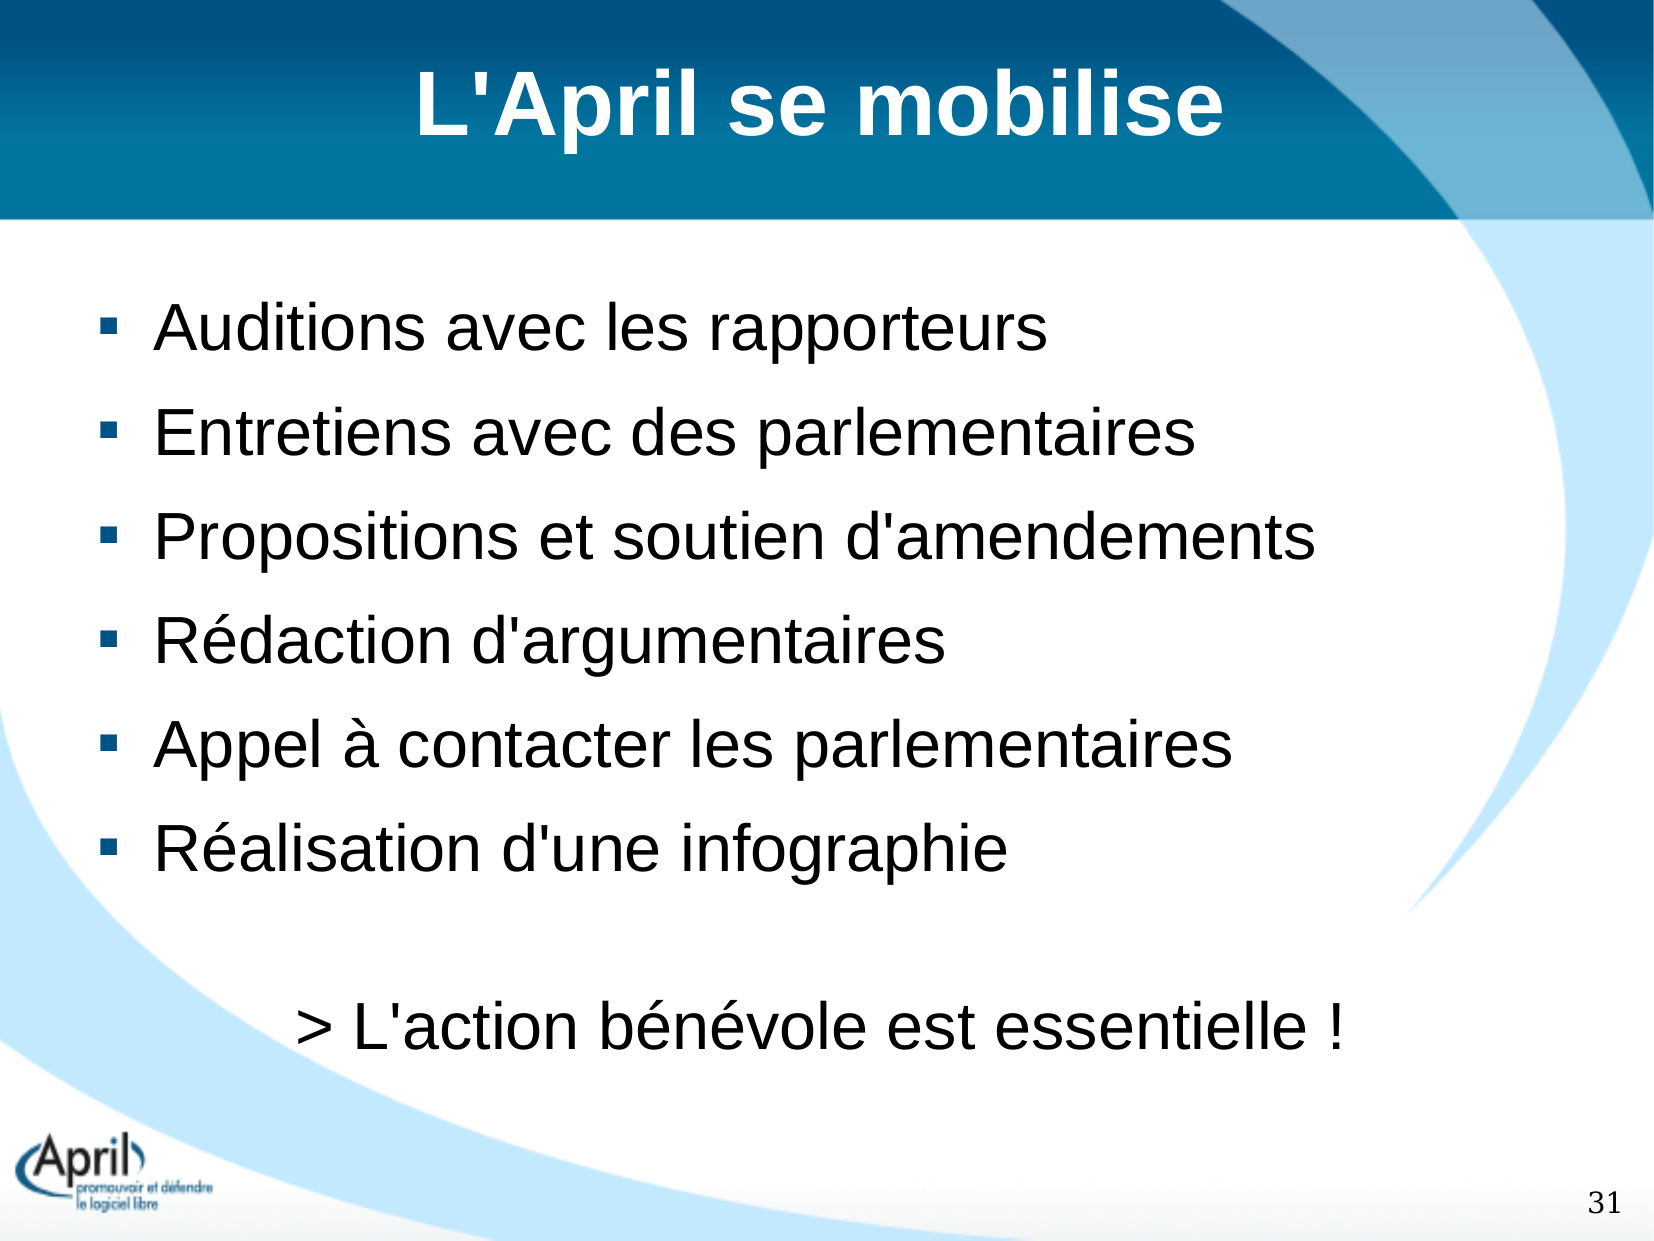

# L'April se mobilise
Auditions avec les rapporteurs
Entretiens avec des parlementaires
Propositions et soutien d'amendements
Rédaction d'argumentaires
Appel à contacter les parlementaires
Réalisation d'une infographie
> L'action bénévole est essentielle !
31